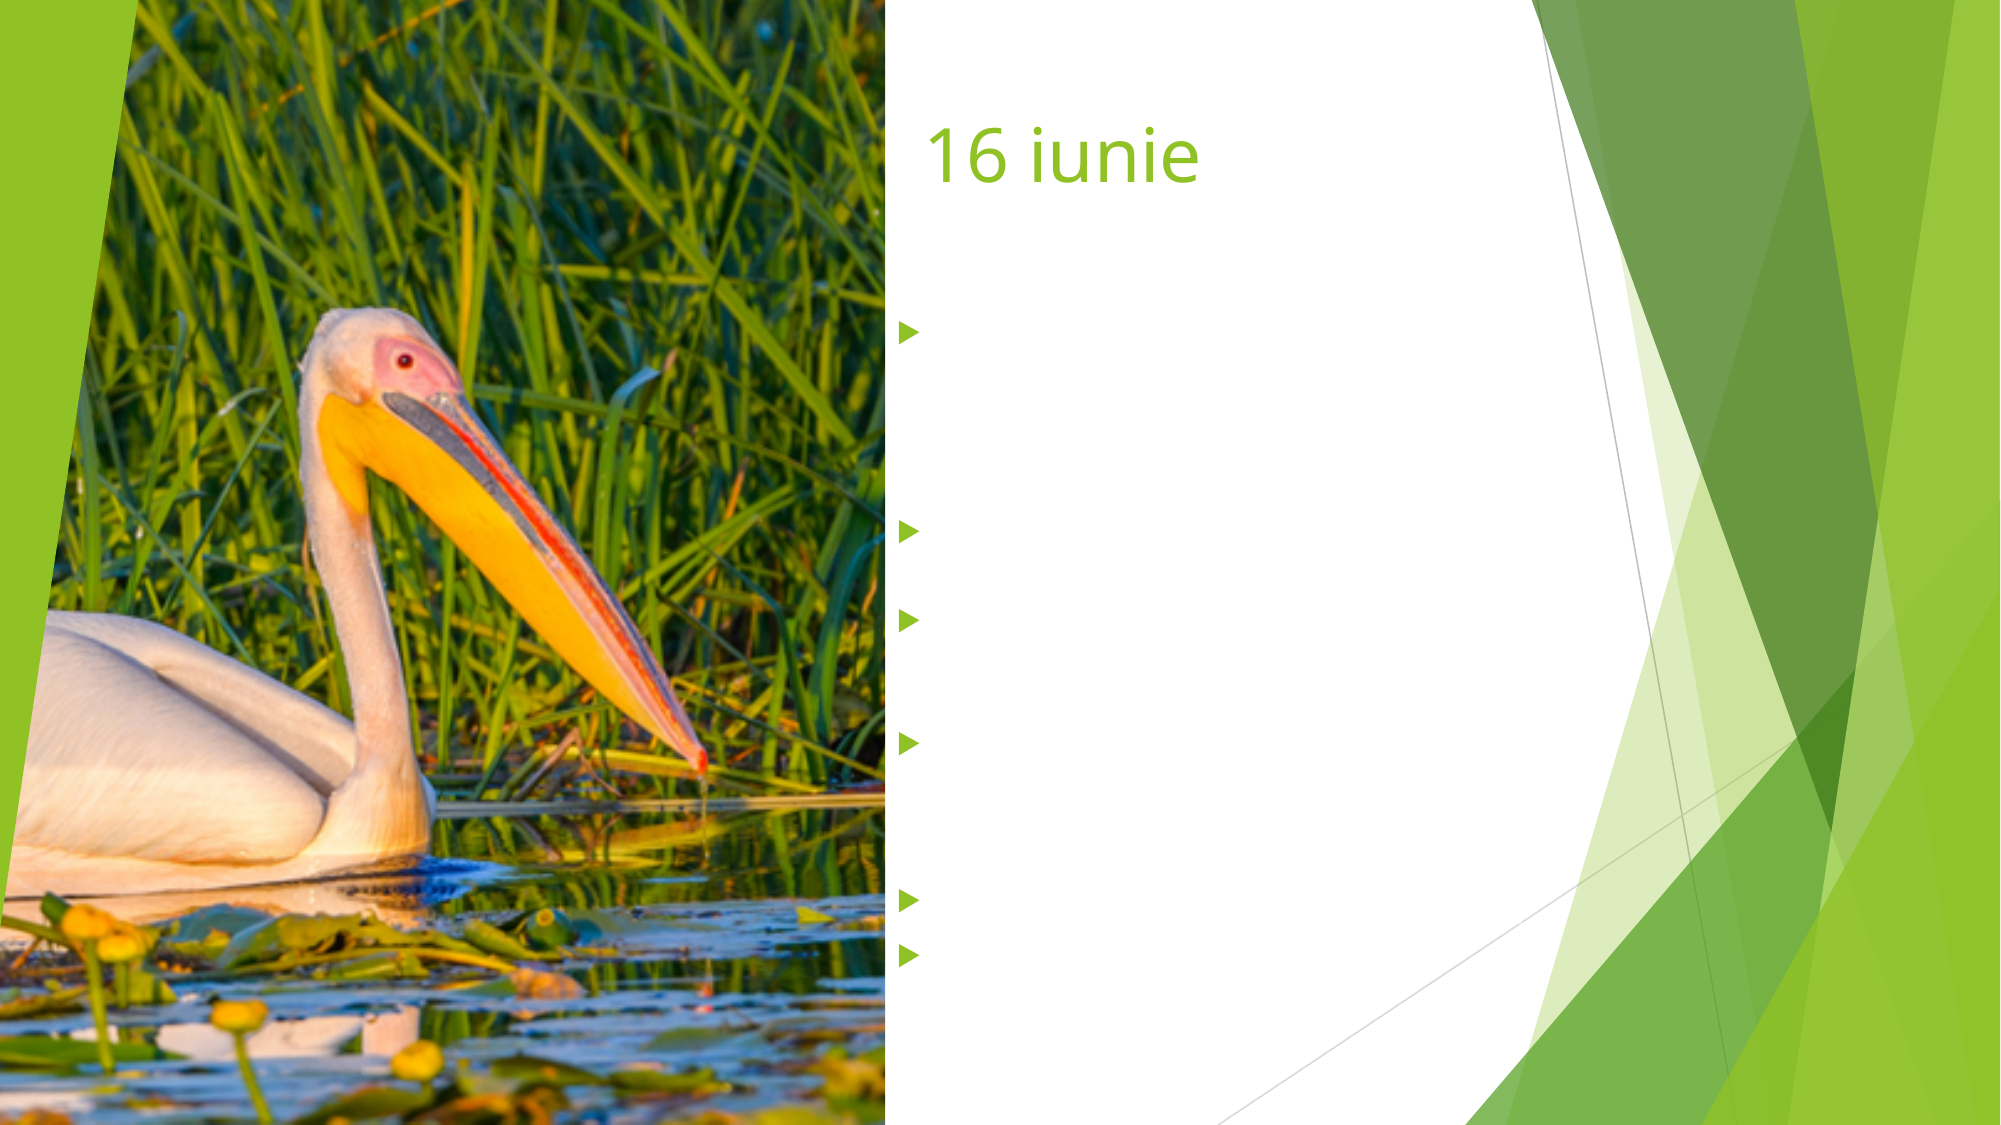

# 16 iunie
ora 12:00 -> preluare/ transfer din portul Murighiol către cazare în resort Green Village 4* , brațul Sfântul Gheorghe ;
Ora 13:00 -> sosire ;
13:00-16:00 -> cazare / masa de prânz la alegere;
Timp liber – plimbare, plajă la vărsarea Dunarii în mare, în funcție de vreme.
20:00 -> Cina tradițională cu pește;